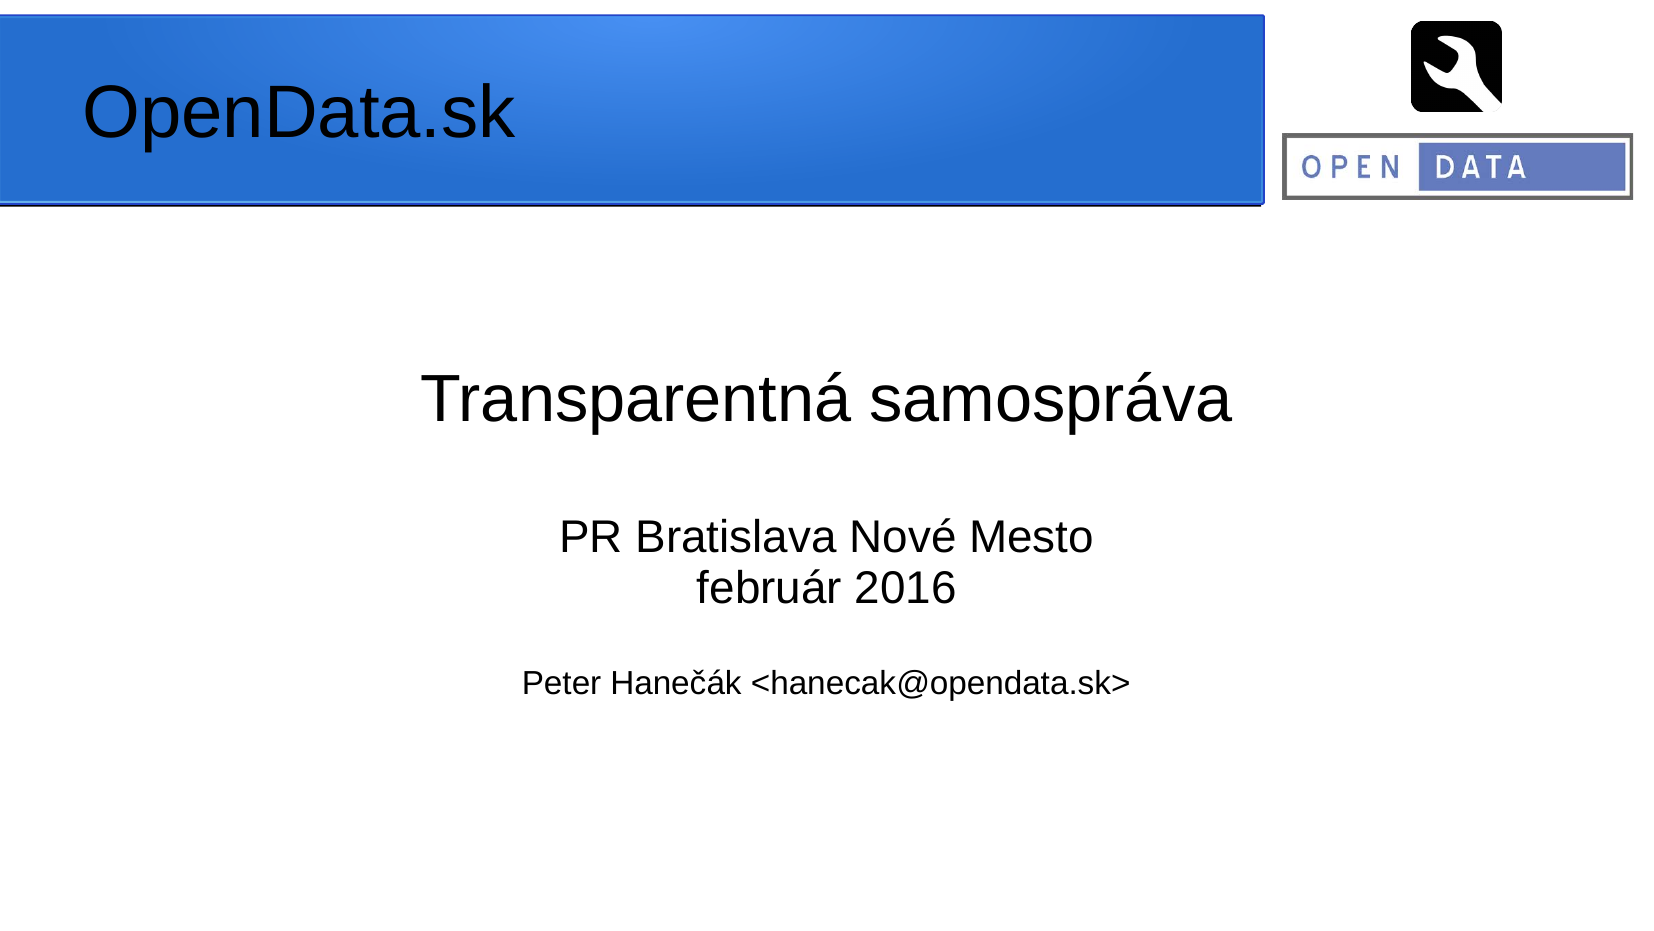

# OpenData.sk
Transparentná samospráva
PR Bratislava Nové Mesto
február 2016
Peter Hanečák <hanecak@opendata.sk>